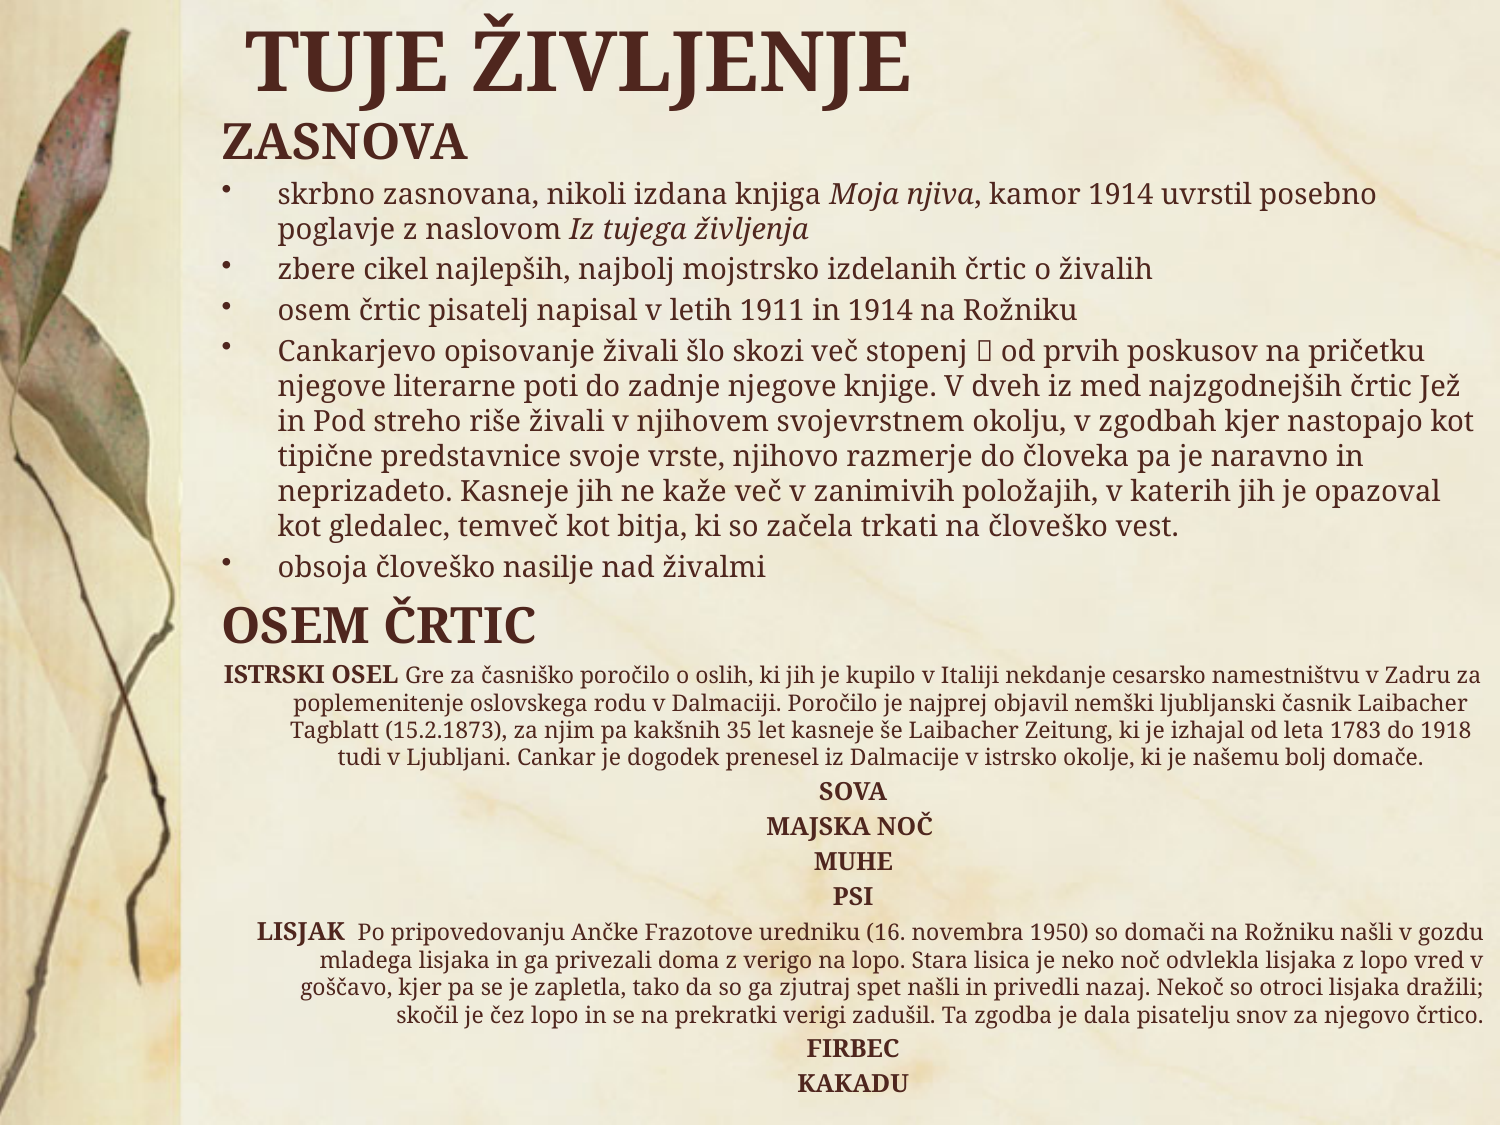

# TUJE ŽIVLJENJE
ZASNOVA
skrbno zasnovana, nikoli izdana knjiga Moja njiva, kamor 1914 uvrstil posebno poglavje z naslovom Iz tujega življenja
zbere cikel najlepših, najbolj mojstrsko izdelanih črtic o živalih
osem črtic pisatelj napisal v letih 1911 in 1914 na Rožniku
Cankarjevo opisovanje živali šlo skozi več stopenj  od prvih poskusov na pričetku njegove literarne poti do zadnje njegove knjige. V dveh iz med najzgodnejših črtic Jež in Pod streho riše živali v njihovem svojevrstnem okolju, v zgodbah kjer nastopajo kot tipične predstavnice svoje vrste, njihovo razmerje do človeka pa je naravno in neprizadeto. Kasneje jih ne kaže več v zanimivih položajih, v katerih jih je opazoval kot gledalec, temveč kot bitja, ki so začela trkati na človeško vest.
obsoja človeško nasilje nad živalmi
OSEM ČRTIC
ISTRSKI OSEL Gre za časniško poročilo o oslih, ki jih je kupilo v Italiji nekdanje cesarsko namestništvu v Zadru za poplemenitenje oslovskega rodu v Dalmaciji. Poročilo je najprej objavil nemški ljubljanski časnik Laibacher Tagblatt (15.2.1873), za njim pa kakšnih 35 let kasneje še Laibacher Zeitung, ki je izhajal od leta 1783 do 1918 tudi v Ljubljani. Cankar je dogodek prenesel iz Dalmacije v istrsko okolje, ki je našemu bolj domače.
SOVA
MAJSKA NOČ
MUHE
PSI
LISJAK Po pripovedovanju Ančke Frazotove uredniku (16. novembra 1950) so domači na Rožniku našli v gozdu mladega lisjaka in ga privezali doma z verigo na lopo. Stara lisica je neko noč odvlekla lisjaka z lopo vred v goščavo, kjer pa se je zapletla, tako da so ga zjutraj spet našli in privedli nazaj. Nekoč so otroci lisjaka dražili; skočil je čez lopo in se na prekratki verigi zadušil. Ta zgodba je dala pisatelju snov za njegovo črtico.
FIRBEC
KAKADU